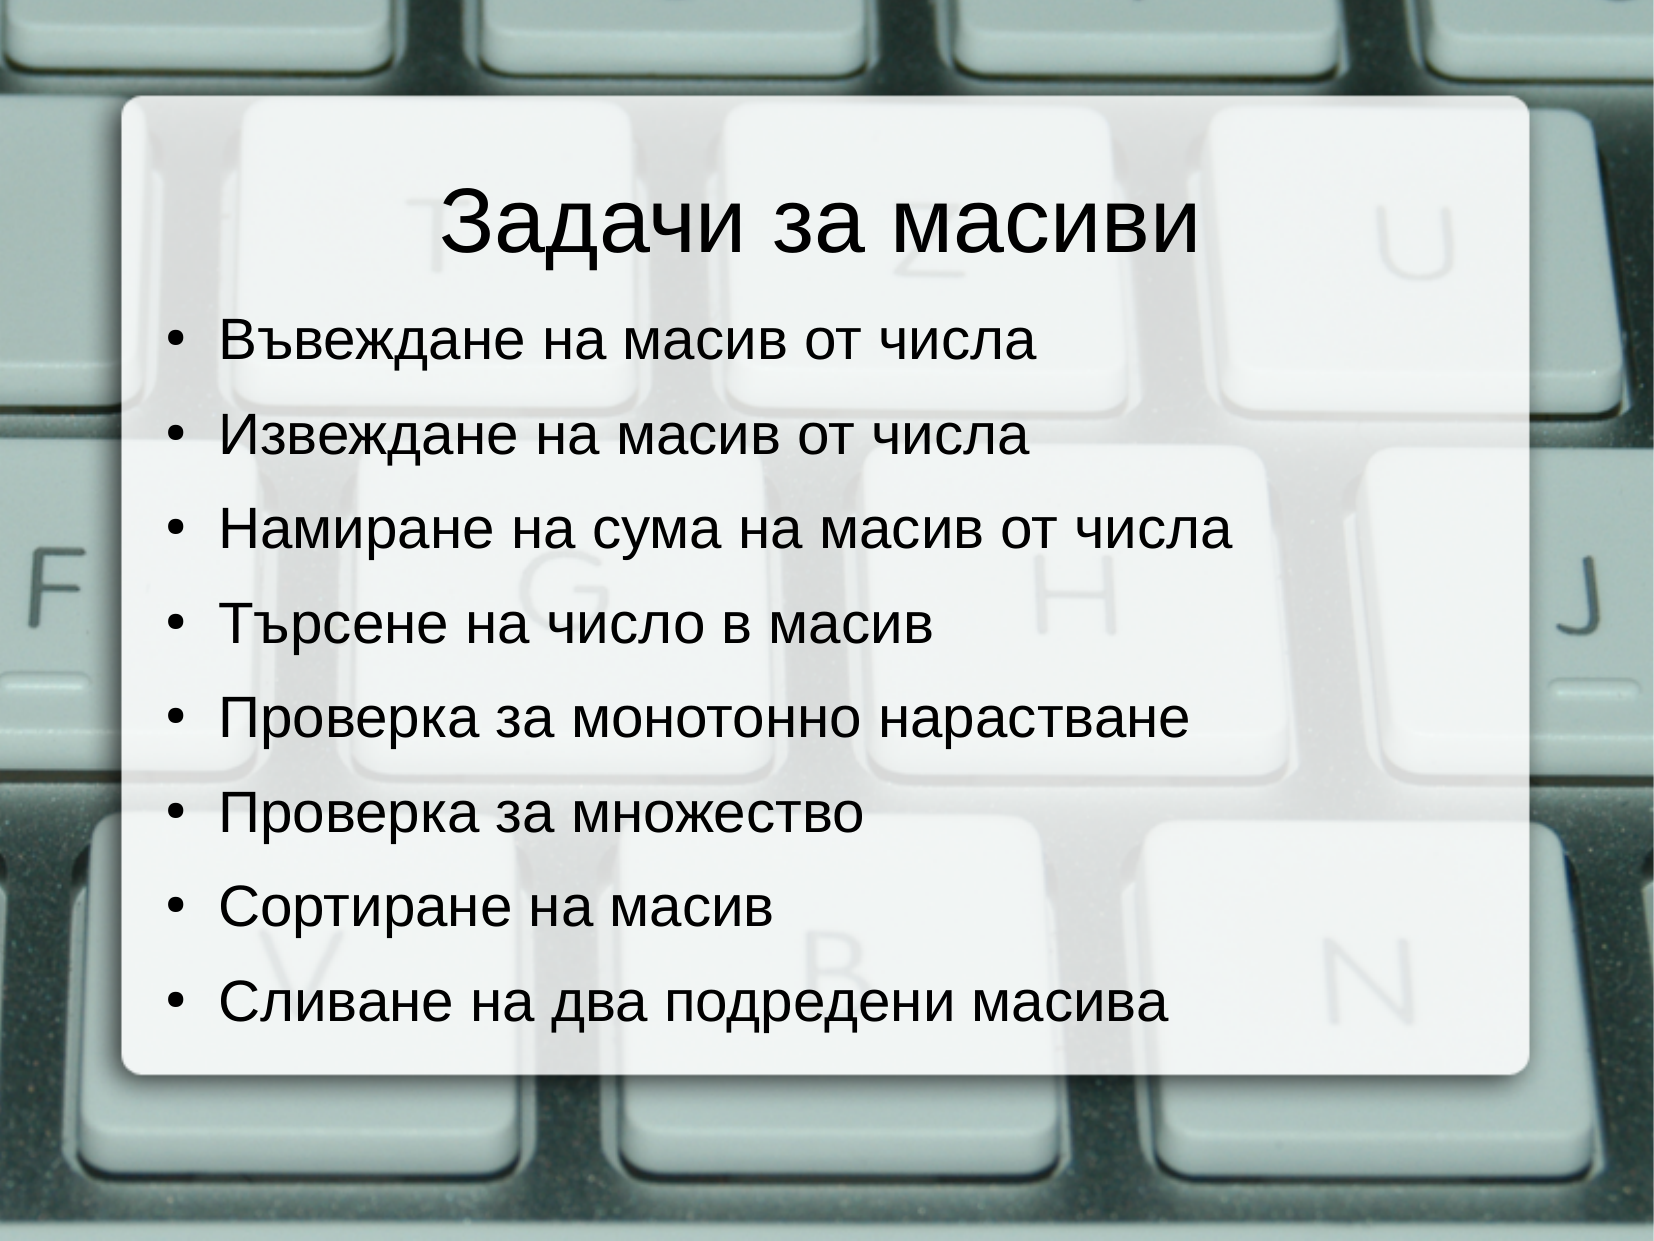

# Задачи за масиви
Въвеждане на масив от числа
Извеждане на масив от числа
Намиране на сума на масив от числа
Търсене на число в масив
Проверка за монотонно нарастване
Проверка за множество
Сортиране на масив
Сливане на два подредени масива